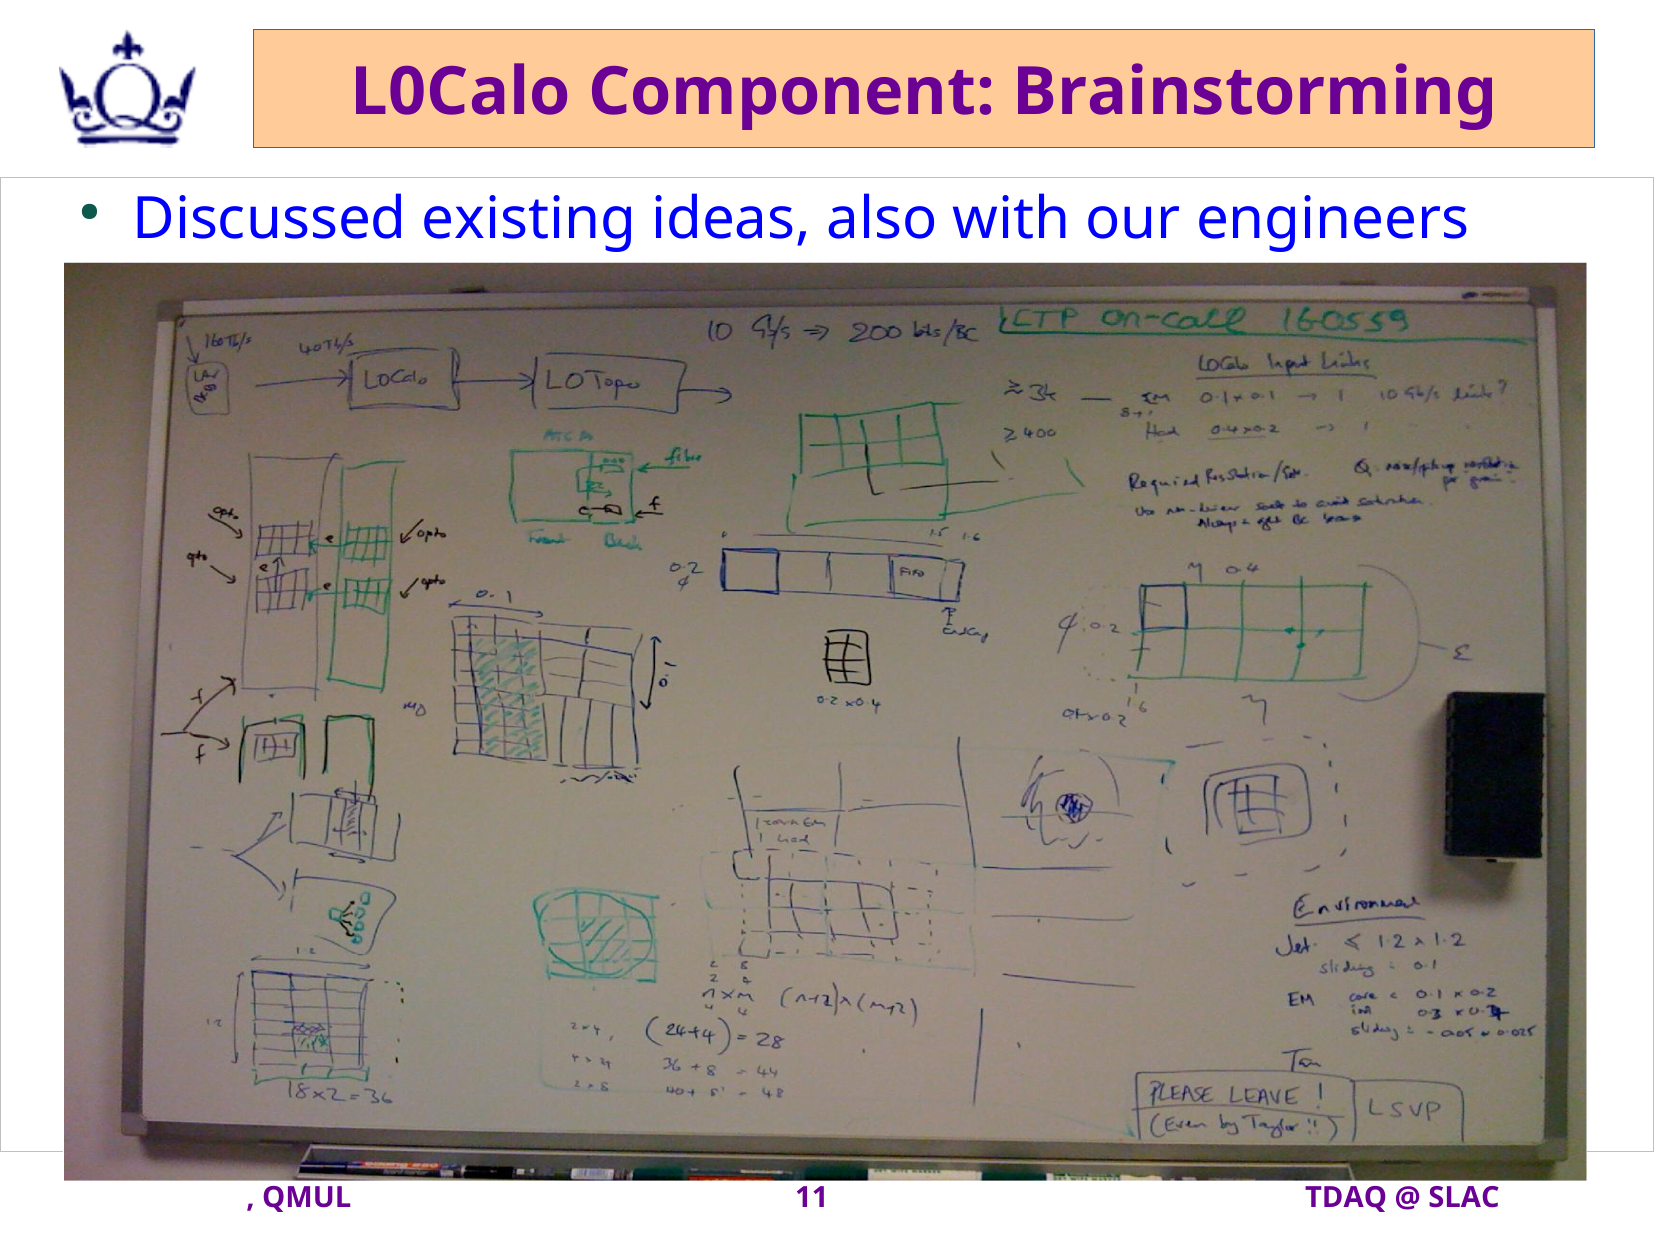

# L0Calo Component: Brainstorming
Discussed existing ideas, also with our engineers